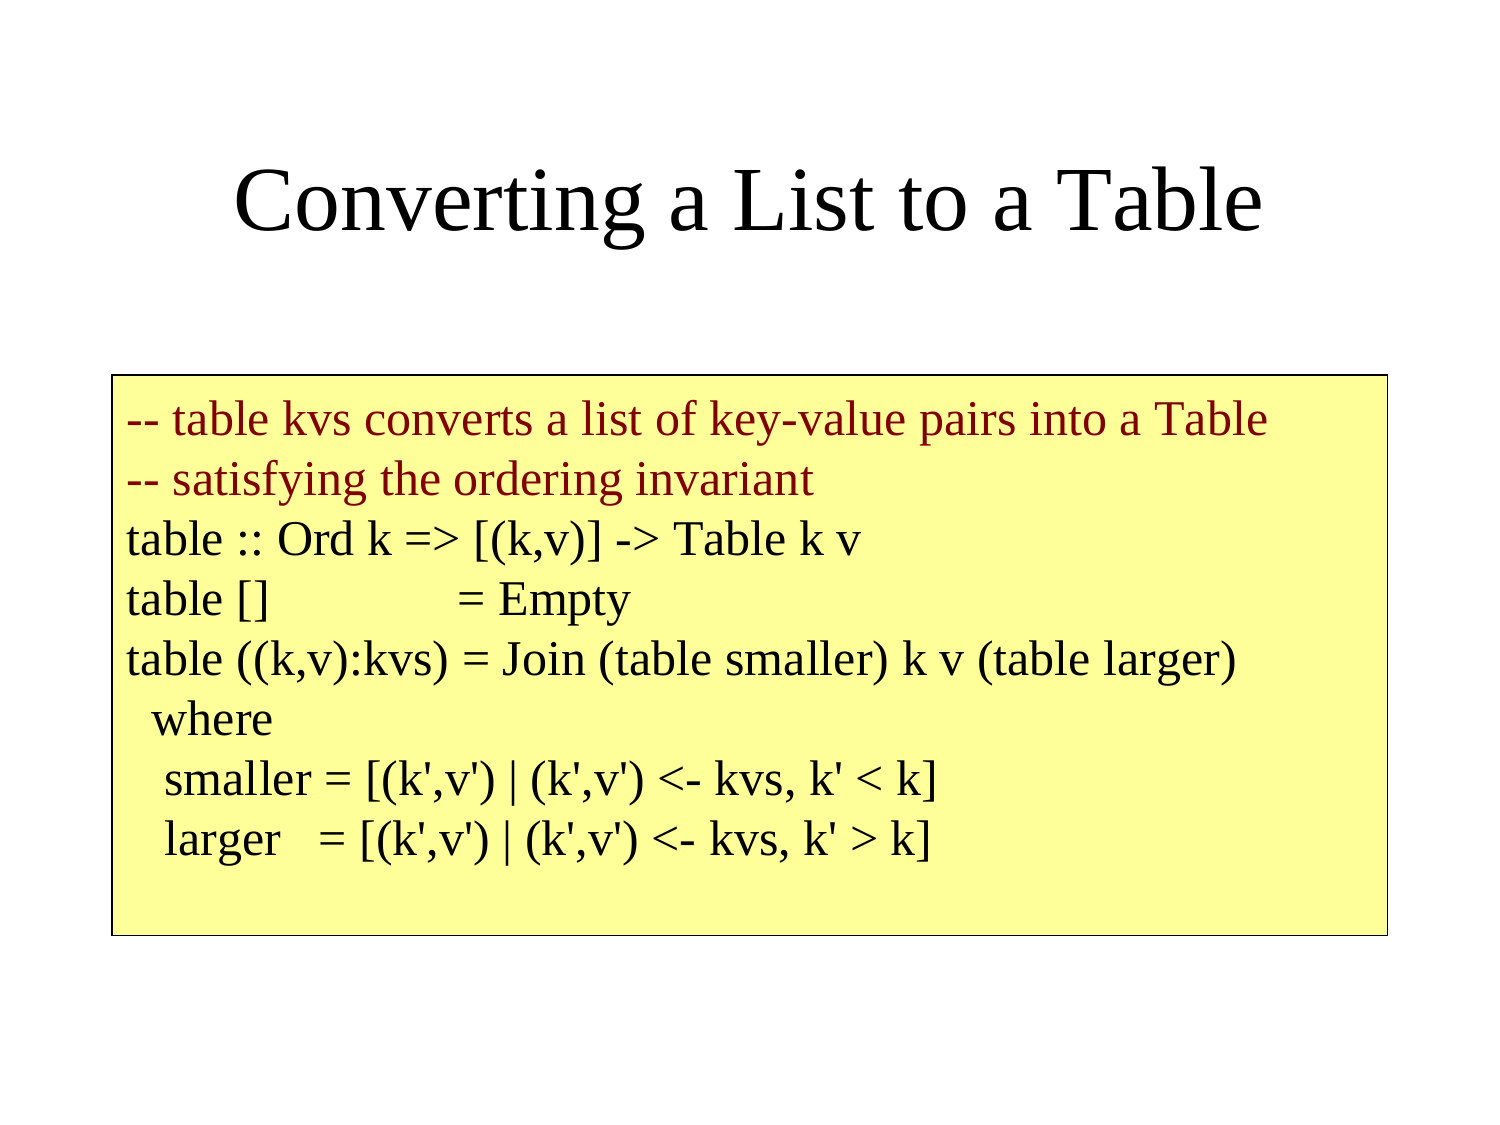

# Converting a List to a Table
-- table kvs converts a list of key-value pairs into a Table
-- satisfying the ordering invariant
table :: Ord k => [(k,v)] -> Table k v
table [] = Empty
table ((k,v):kvs) = Join (table smaller) k v (table larger)
 where
 smaller = [(k',v') | (k',v') <- kvs, k' < k]
 larger = [(k',v') | (k',v') <- kvs, k' > k]